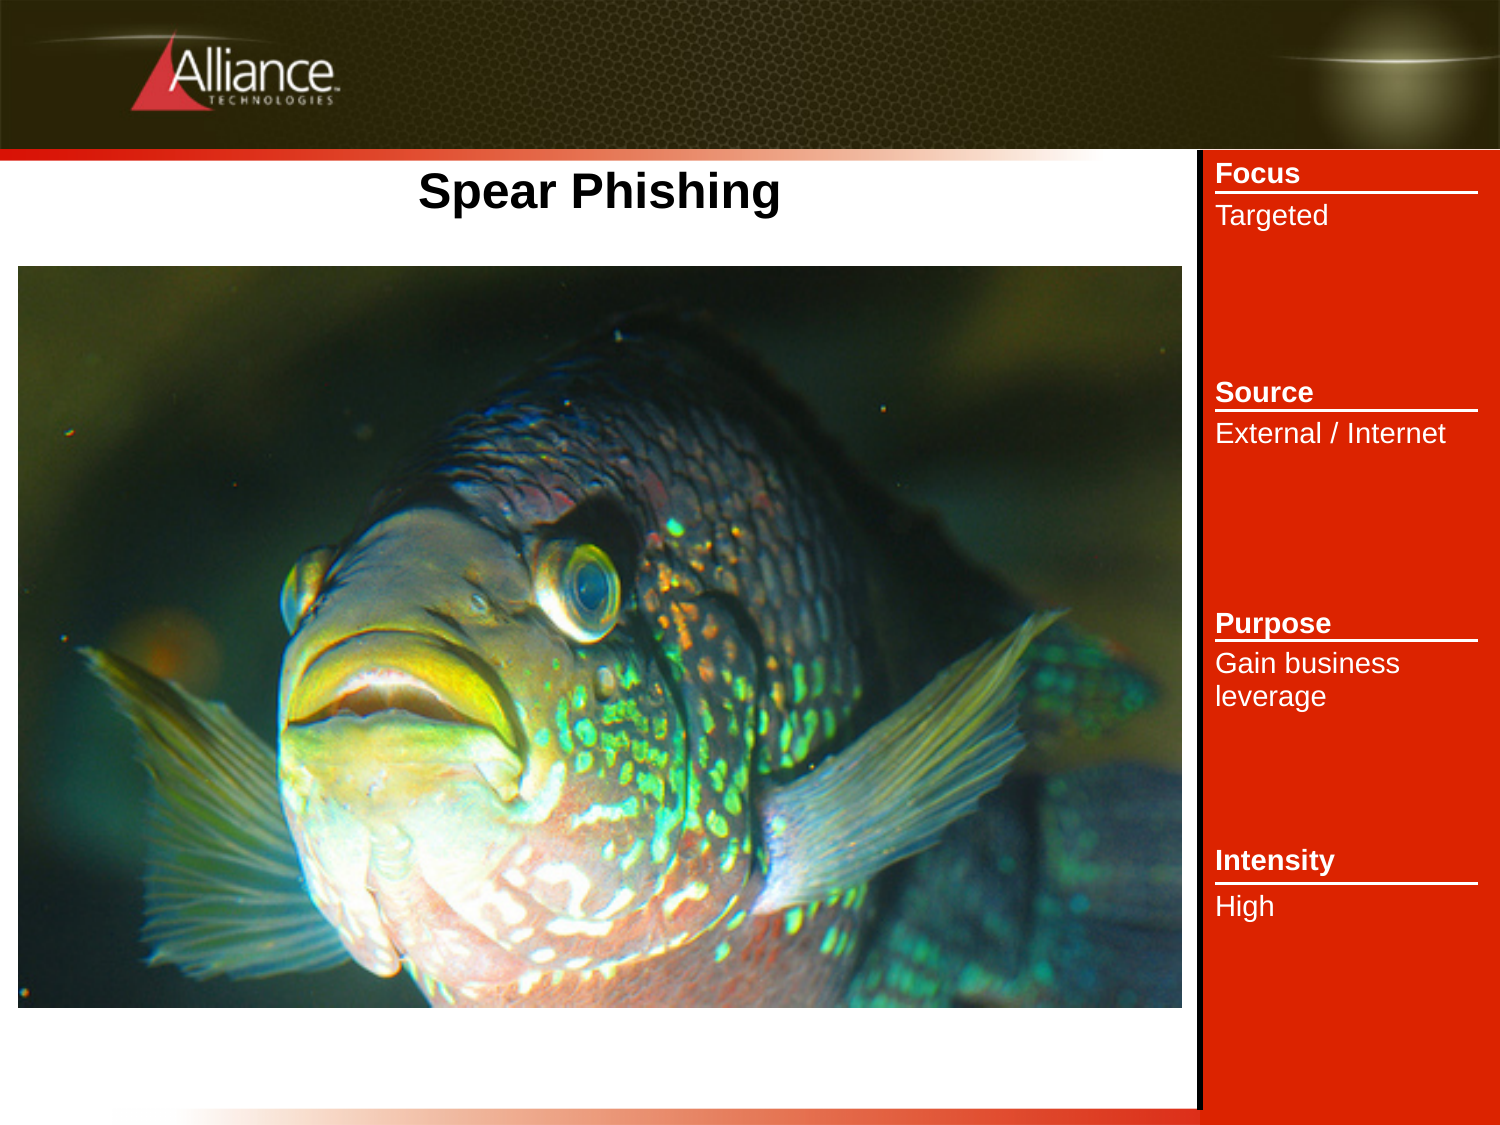

Focus
Spear Phishing
Targeted
Source
External / Internet
Purpose
Gain business leverage
Intensity
High